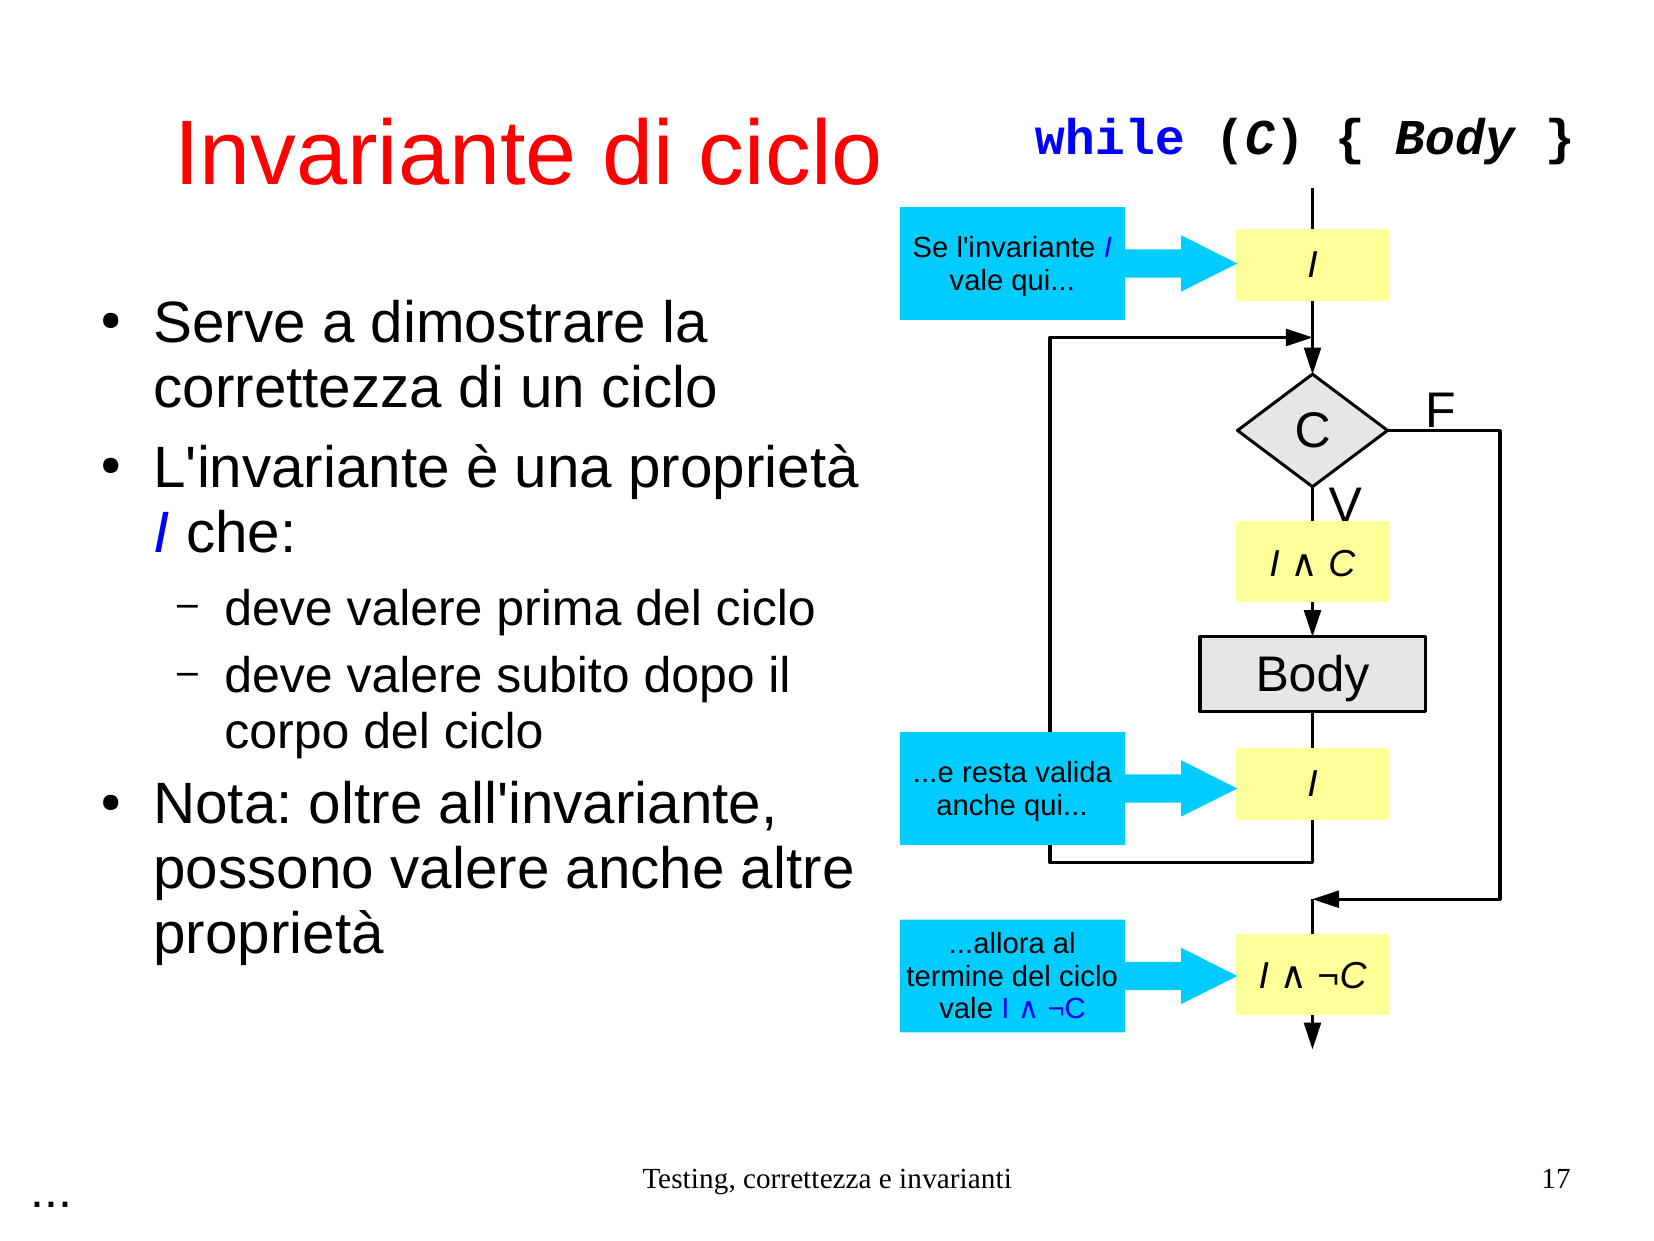

# Invariante di ciclo
while (C) { Body }
Se l'invariante I vale qui...
I
Serve a dimostrare la correttezza di un ciclo
L'invariante è una proprietà I che:
deve valere prima del ciclo
deve valere subito dopo il corpo del ciclo
Nota: oltre all'invariante, possono valere anche altre proprietà
C
F
V
I ∧ C
Body
...e resta valida anche qui...
I
...allora al termine del ciclo vale I ∧ ¬C
I ∧ ¬C
...
Testing, correttezza e invarianti
17